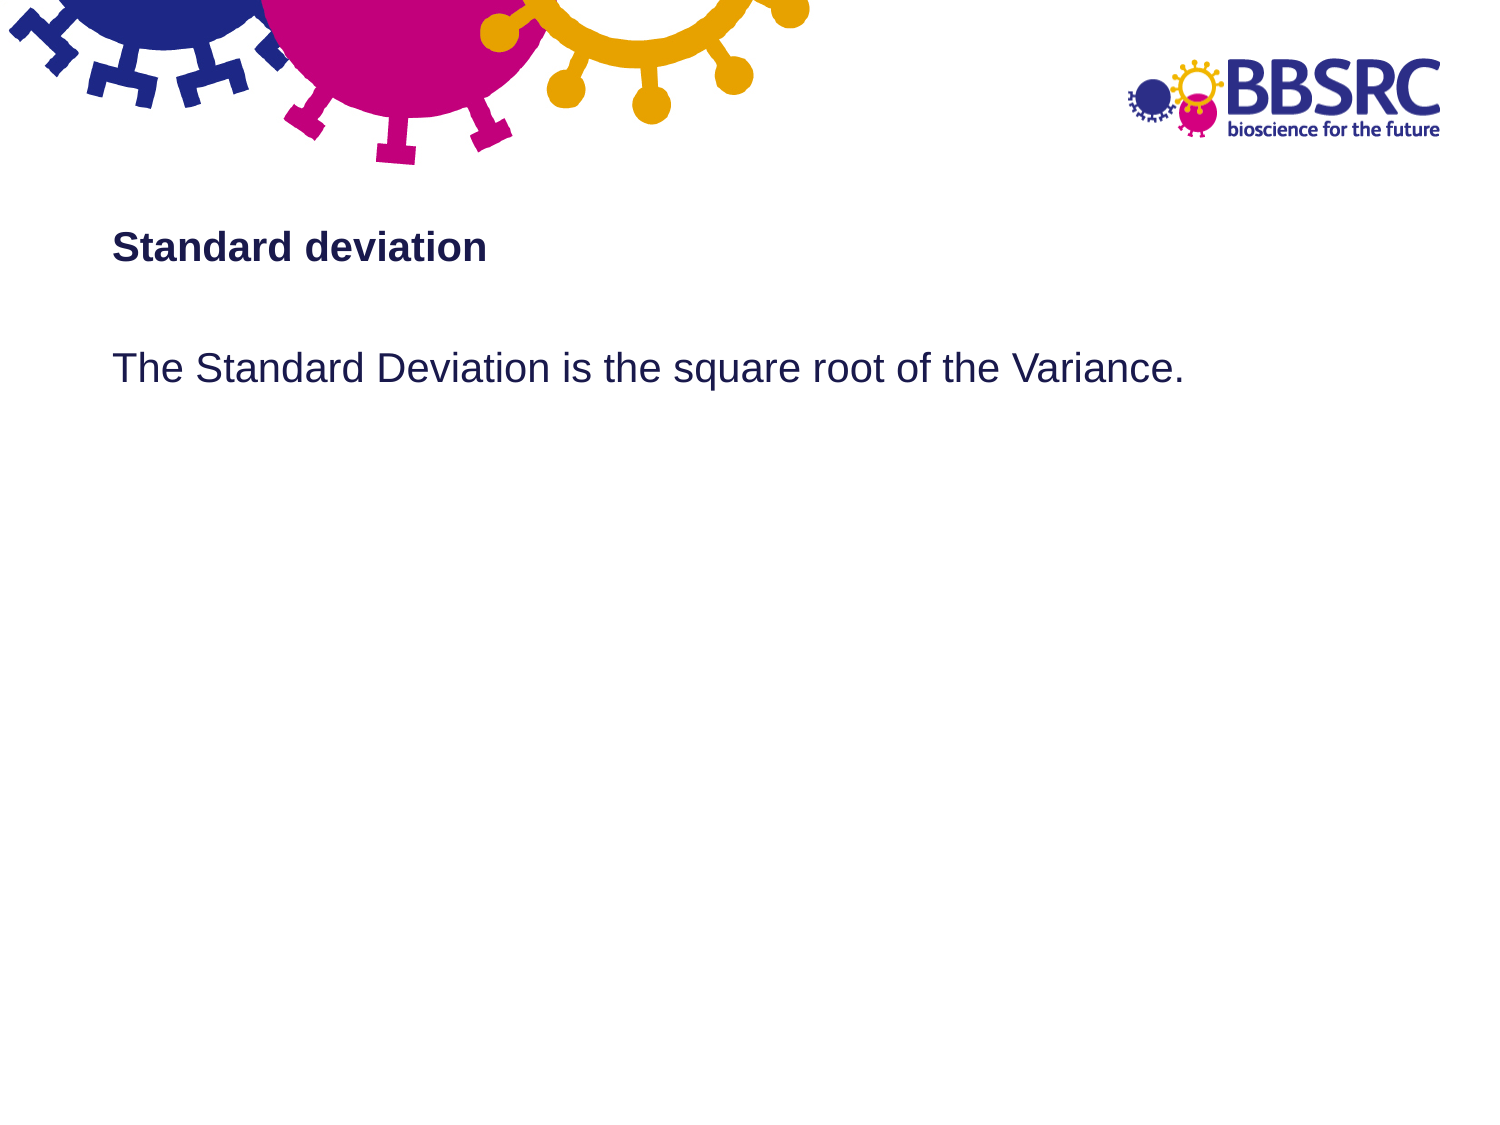

# Standard deviation
The Standard Deviation is the square root of the Variance.